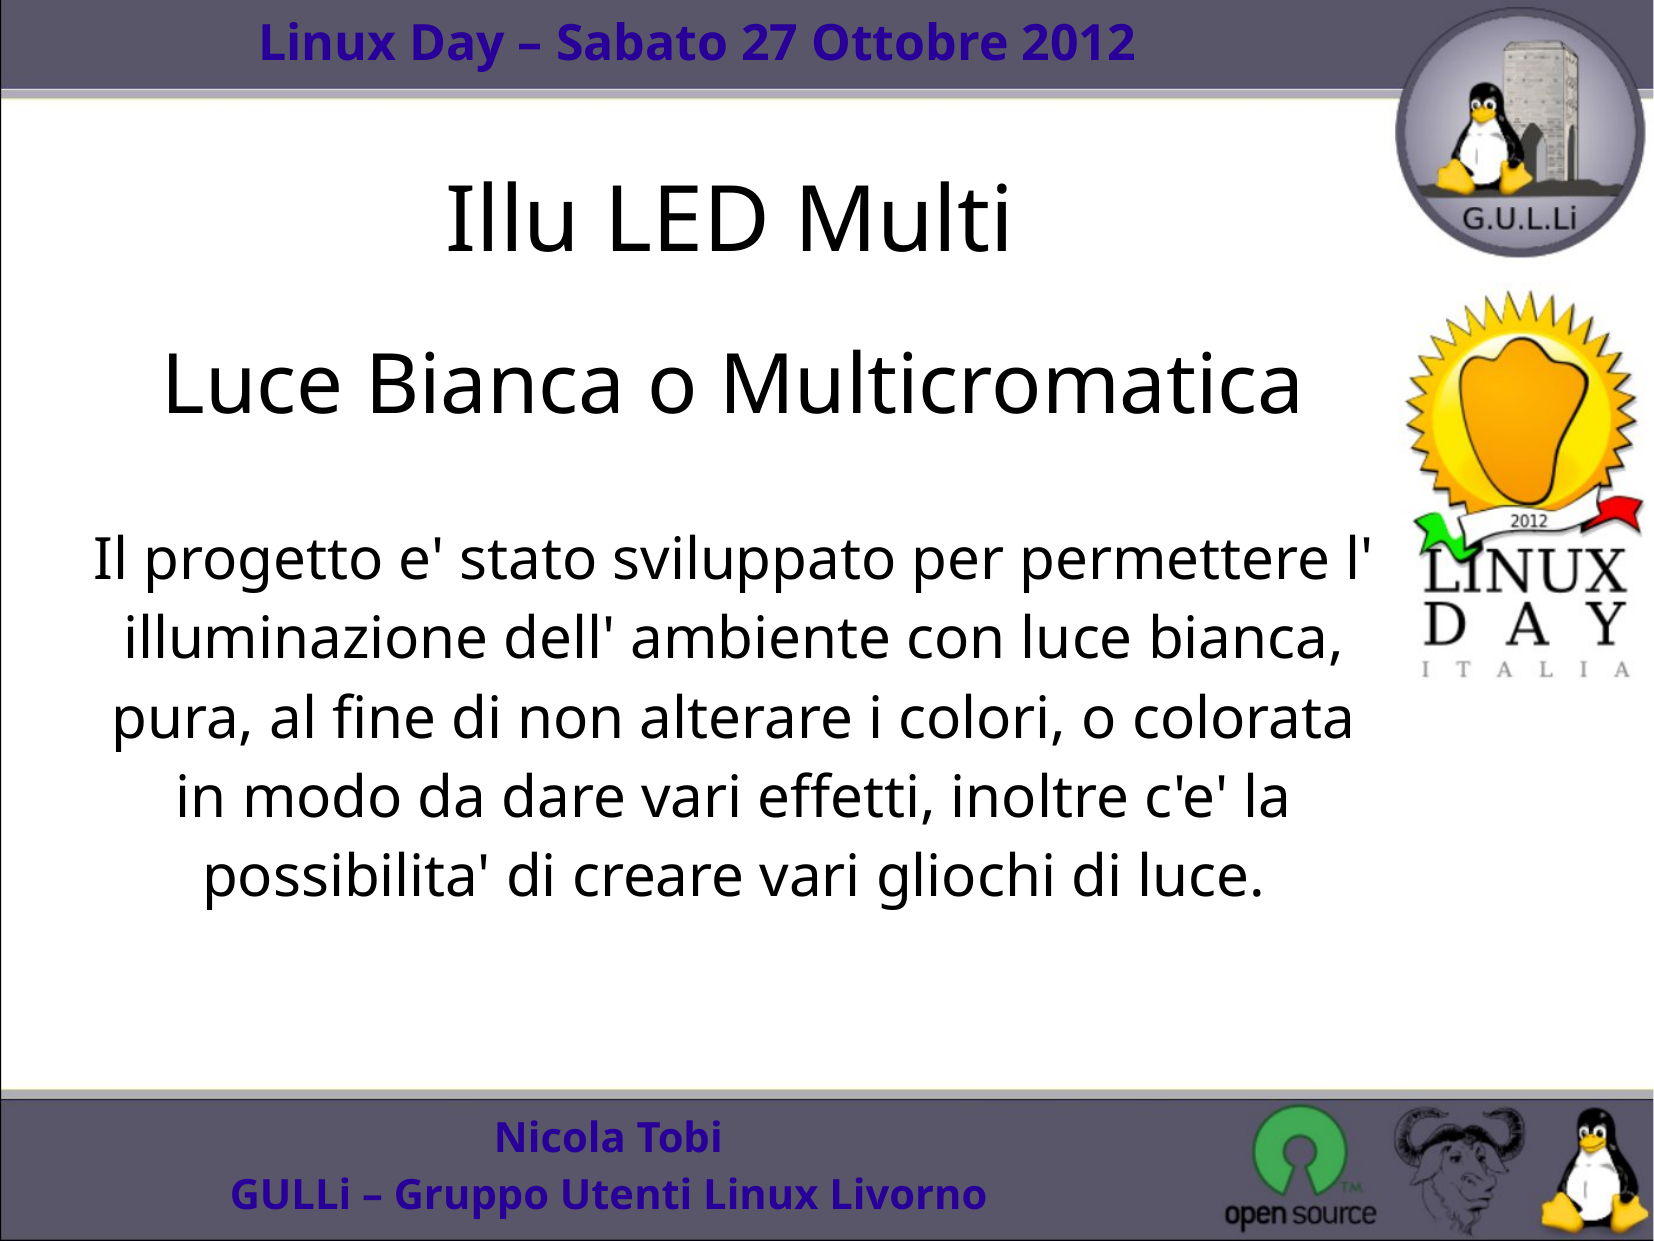

Linux Day – Sabato 27 Ottobre 2012
# Illu LED Multi
Luce Bianca o Multicromatica
Il progetto e' stato sviluppato per permettere l' illuminazione dell' ambiente con luce bianca, pura, al fine di non alterare i colori, o colorata in modo da dare vari effetti, inoltre c'e' la possibilita' di creare vari gliochi di luce.
Nicola Tobi
GULLi – Gruppo Utenti Linux Livorno